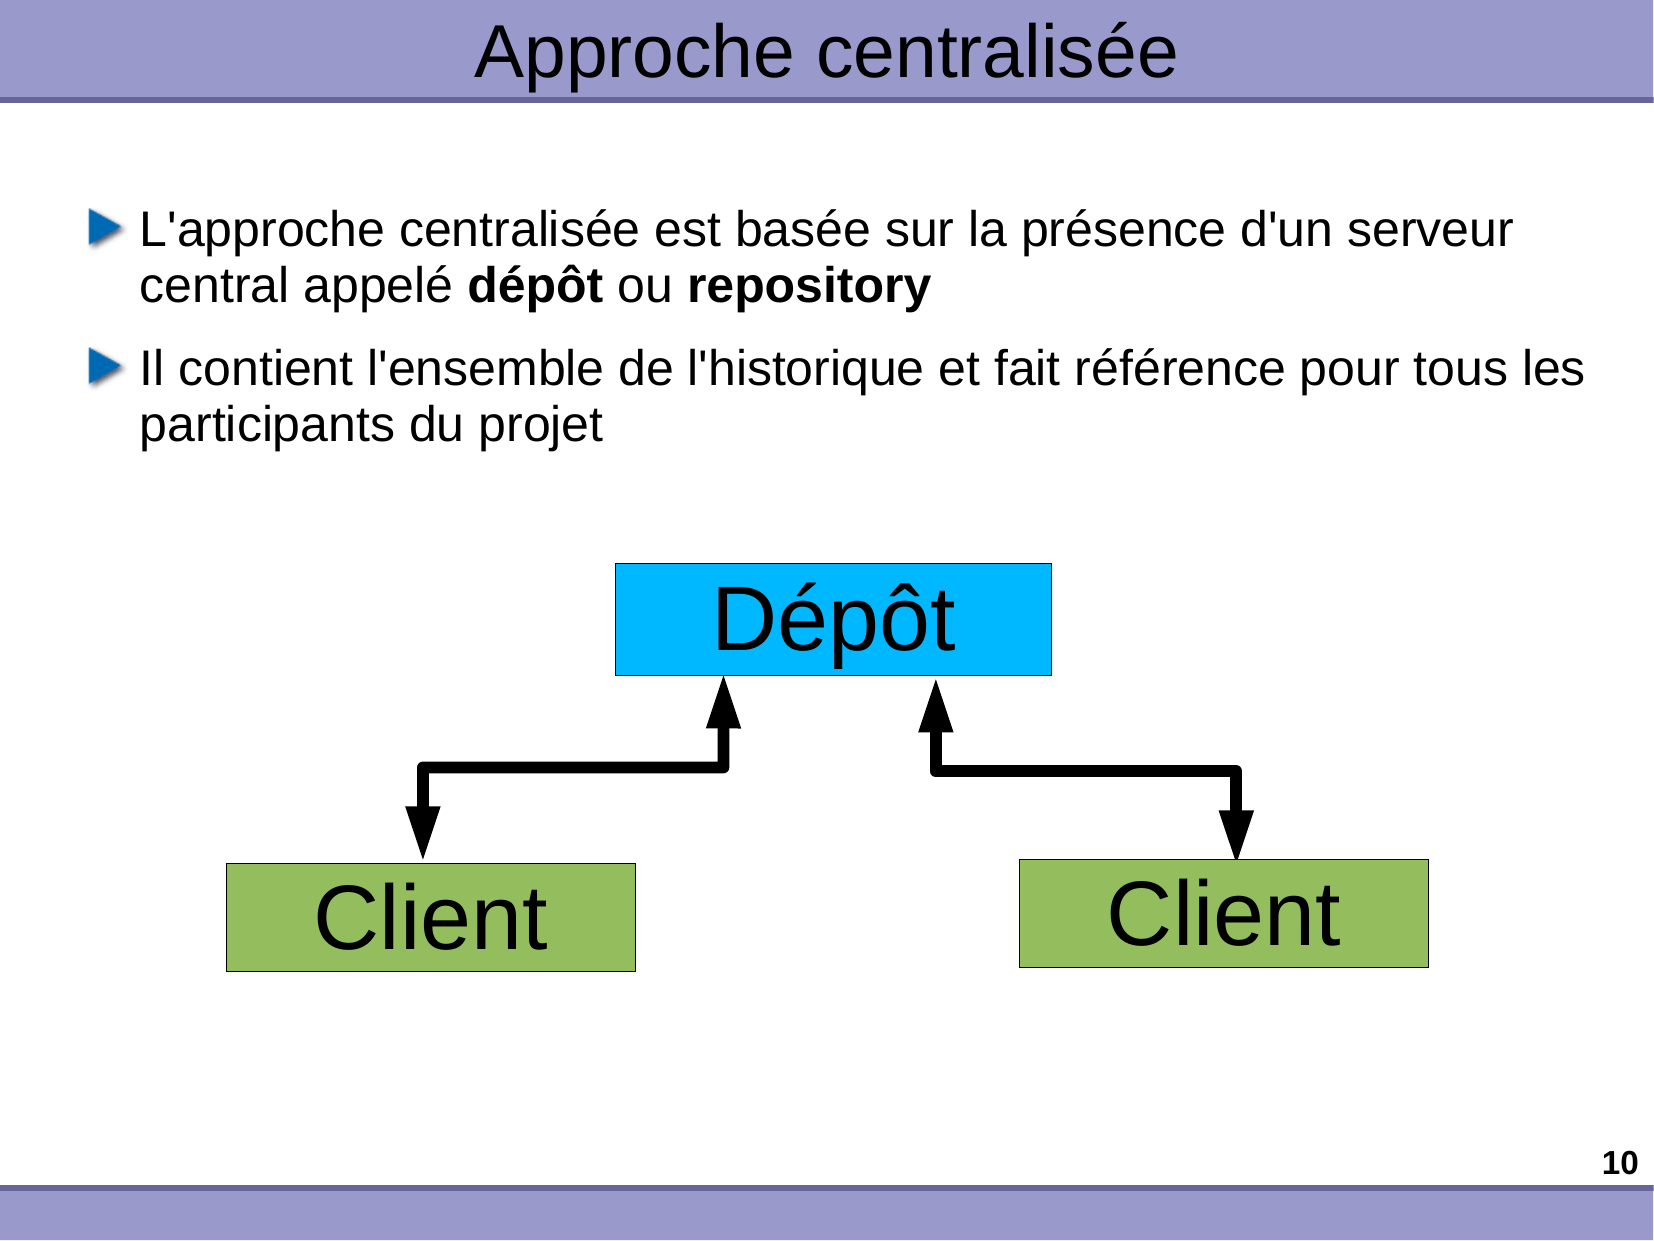

# Approche centralisée
L'approche centralisée est basée sur la présence d'un serveur central appelé dépôt ou repository
Il contient l'ensemble de l'historique et fait référence pour tous les participants du projet
Dépôt
Client
Client